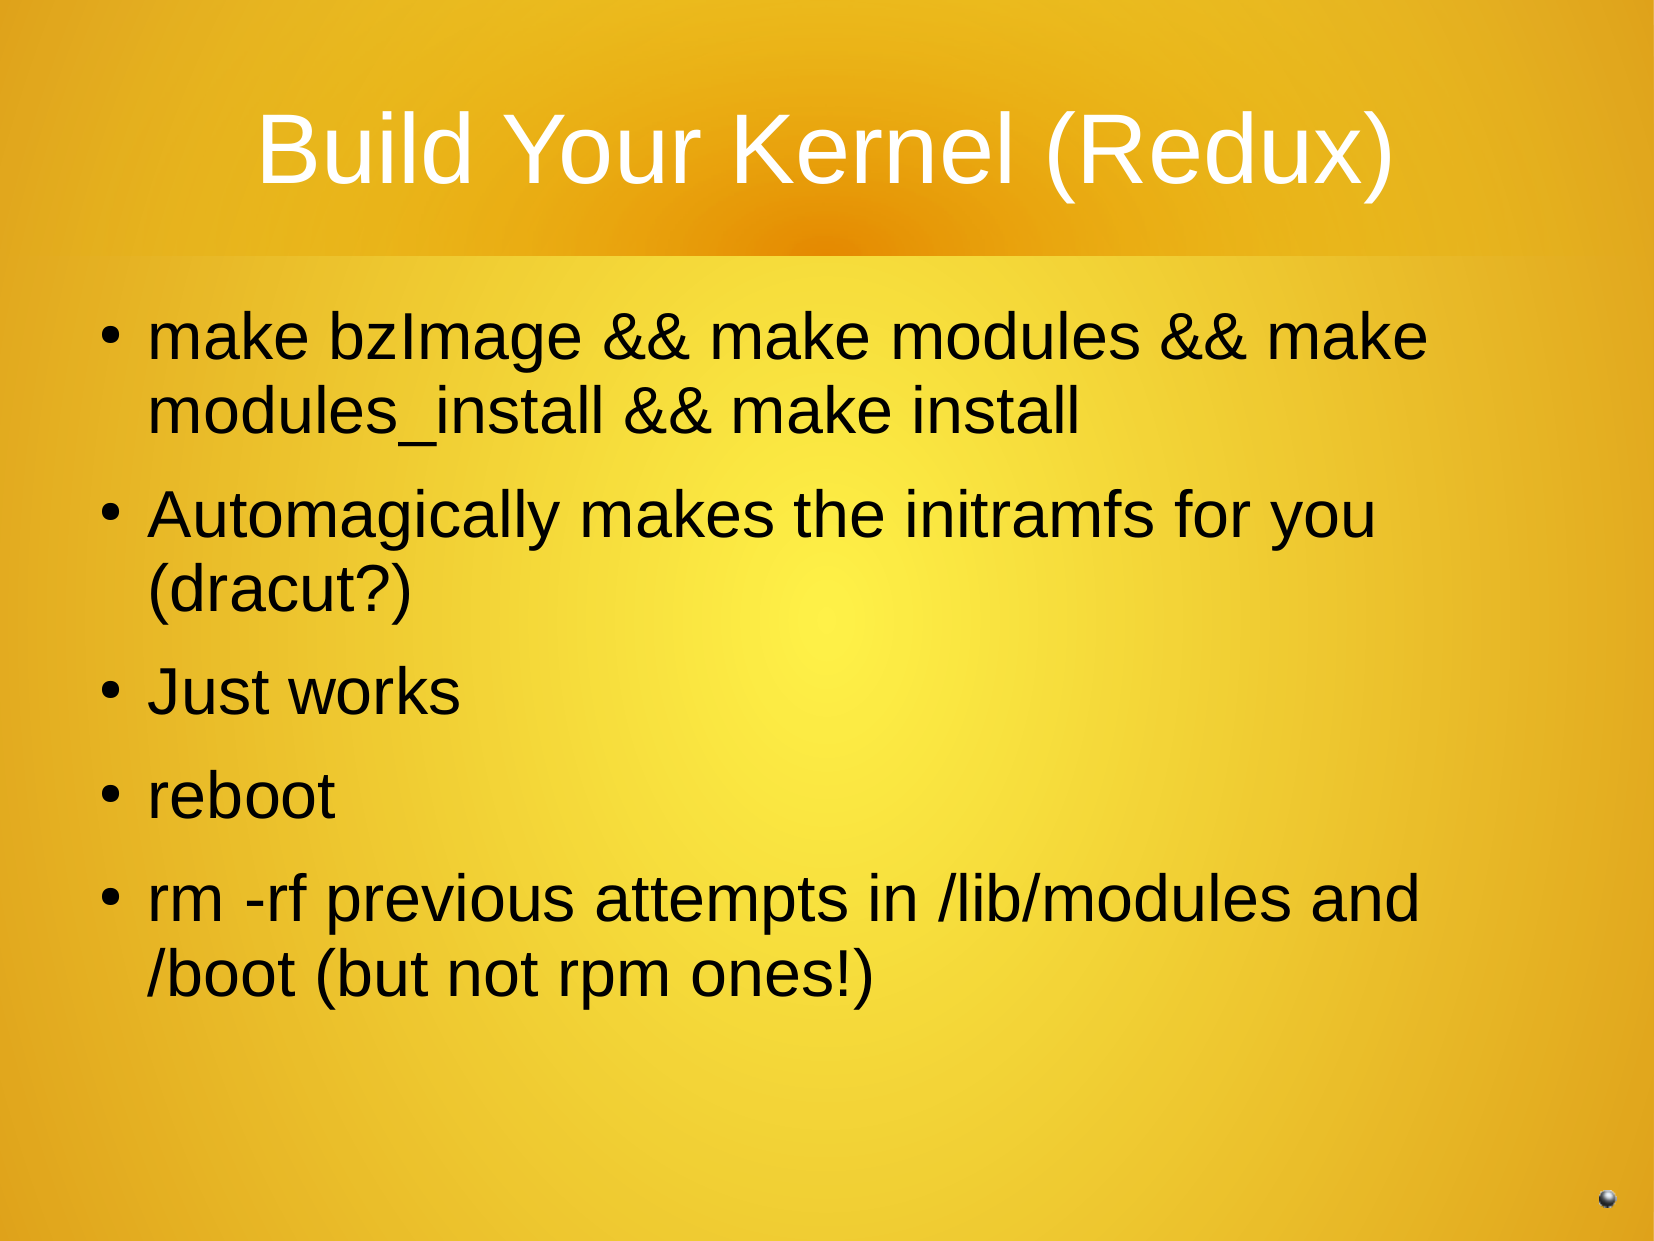

# Build Your Kernel (Redux)
make bzImage && make modules && make modules_install && make install
Automagically makes the initramfs for you (dracut?)
Just works
reboot
rm -rf previous attempts in /lib/modules and /boot (but not rpm ones!)